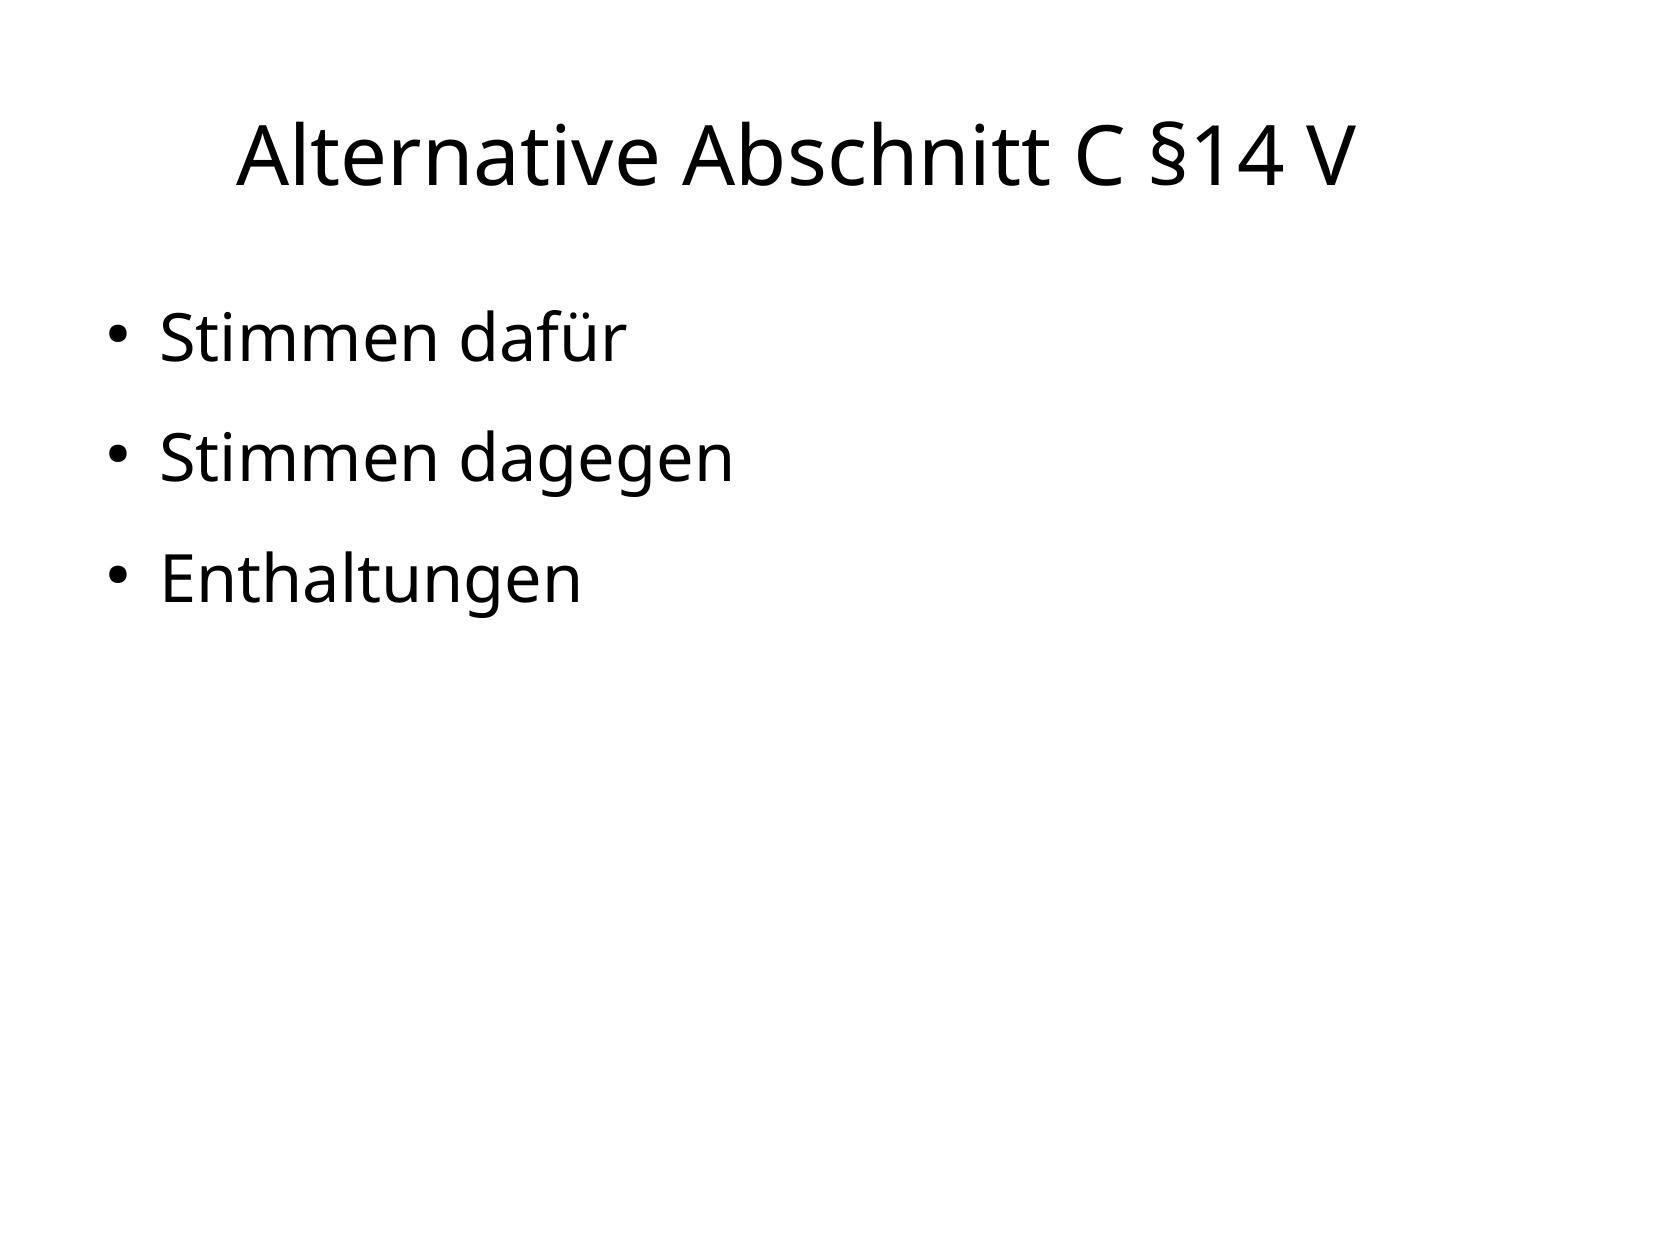

# Alternative Abschnitt C §14 V
Stimmen dafür
Stimmen dagegen
Enthaltungen